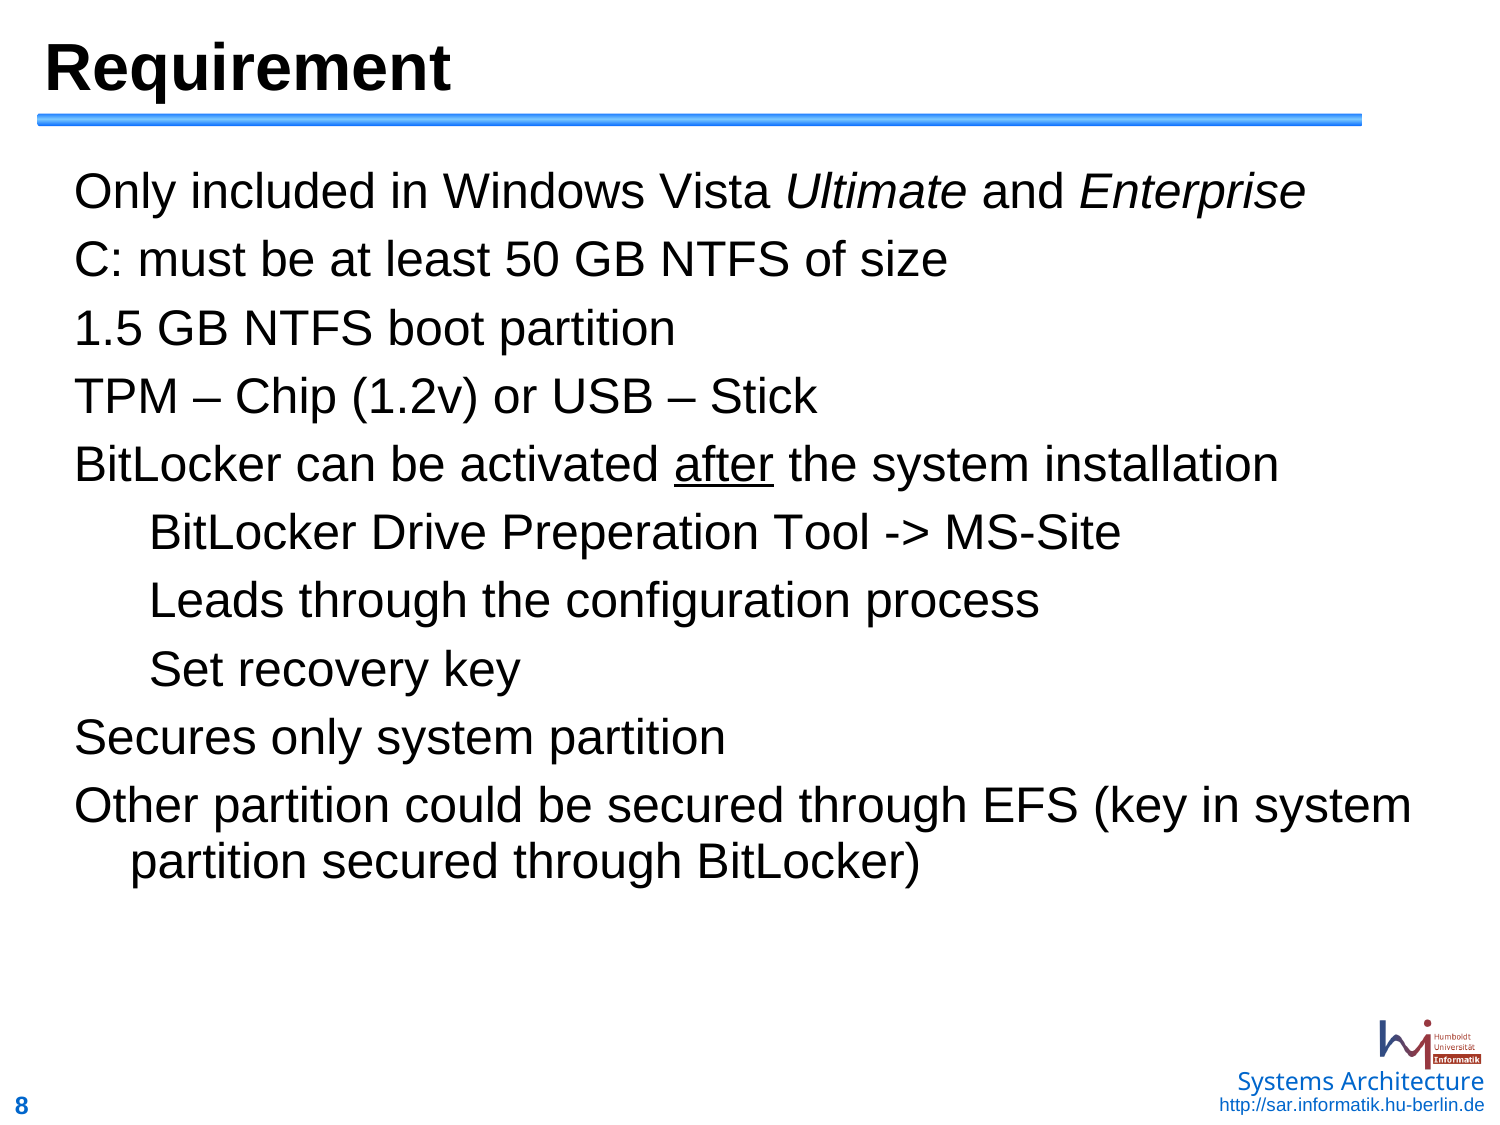

# Requirement
Only included in Windows Vista Ultimate and Enterprise
C: must be at least 50 GB NTFS of size
1.5 GB NTFS boot partition
TPM – Chip (1.2v) or USB – Stick
BitLocker can be activated after the system installation
BitLocker Drive Preperation Tool -> MS-Site
Leads through the configuration process
Set recovery key
Secures only system partition
Other partition could be secured through EFS (key in system partition secured through BitLocker)